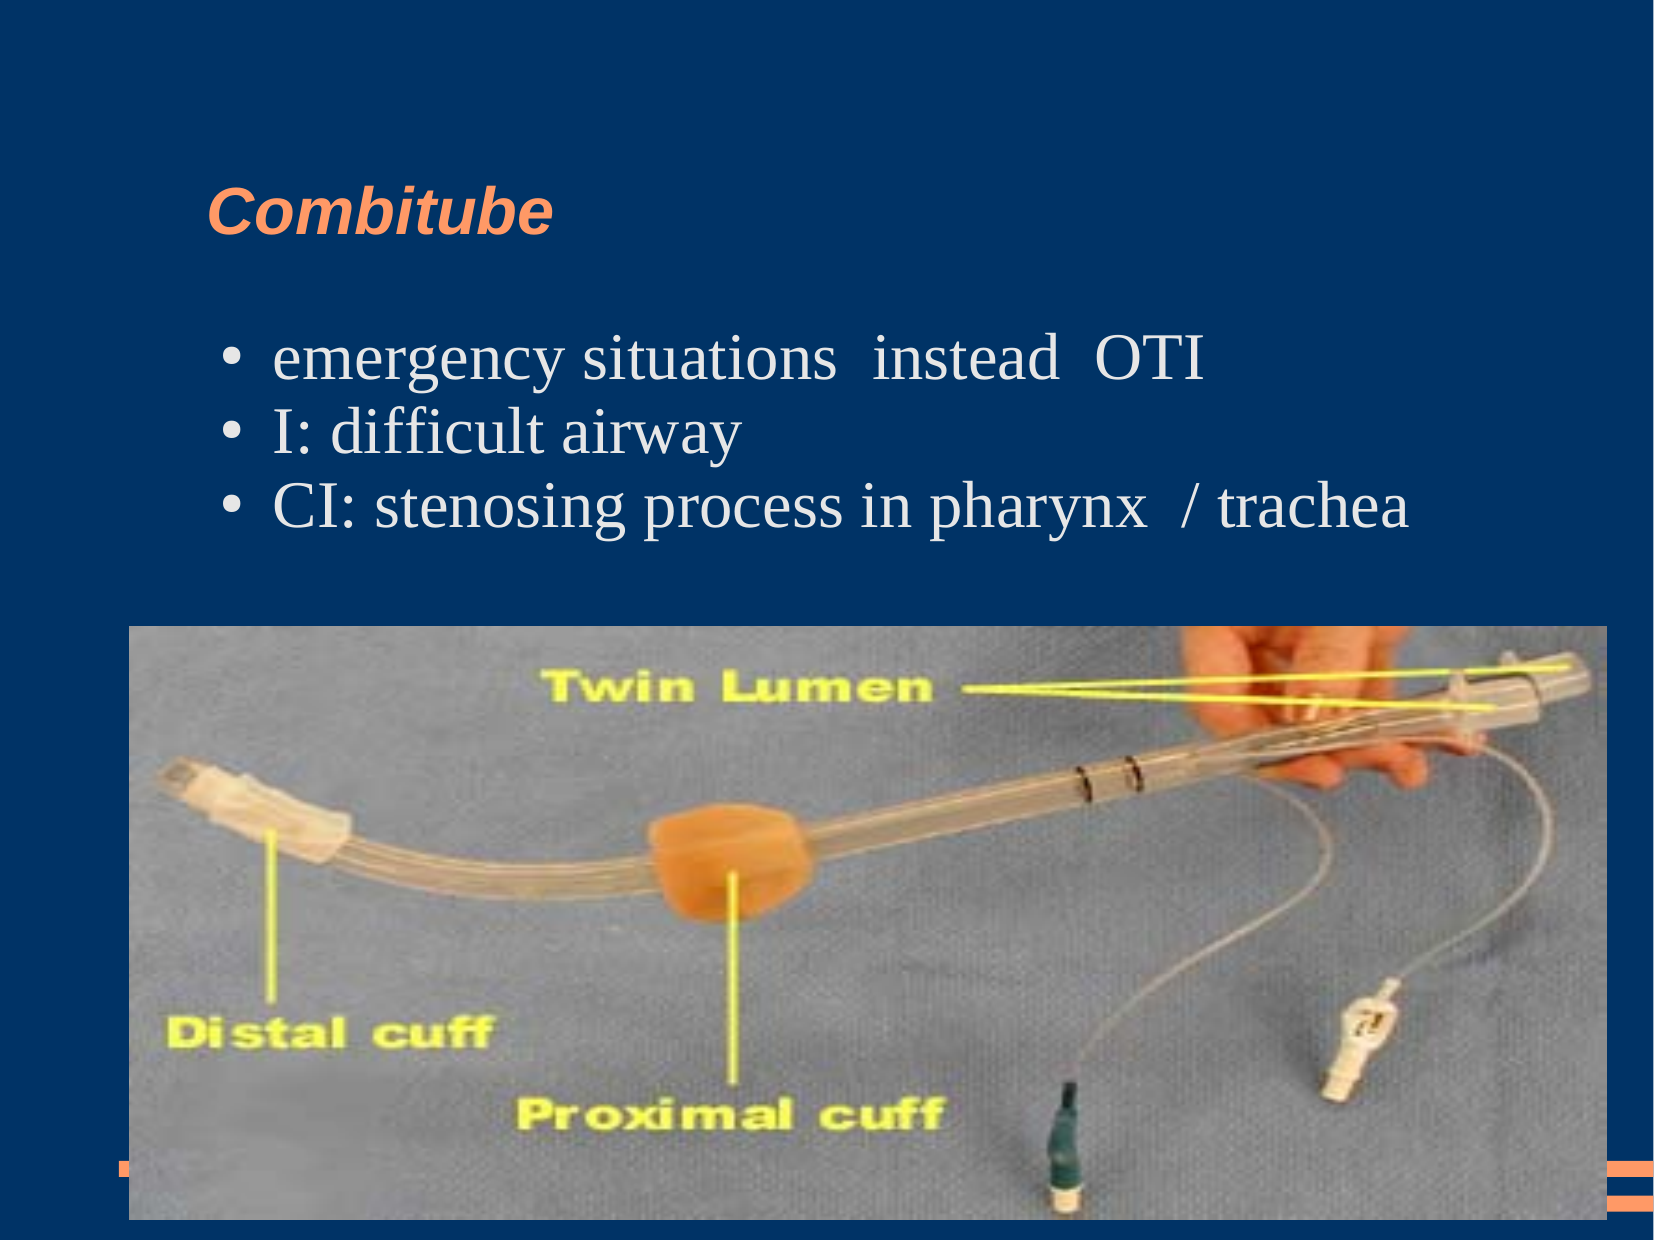

# Combitube
emergency situations instead OTI
I: difficult airway
CI: stenosing process in pharynx / trachea